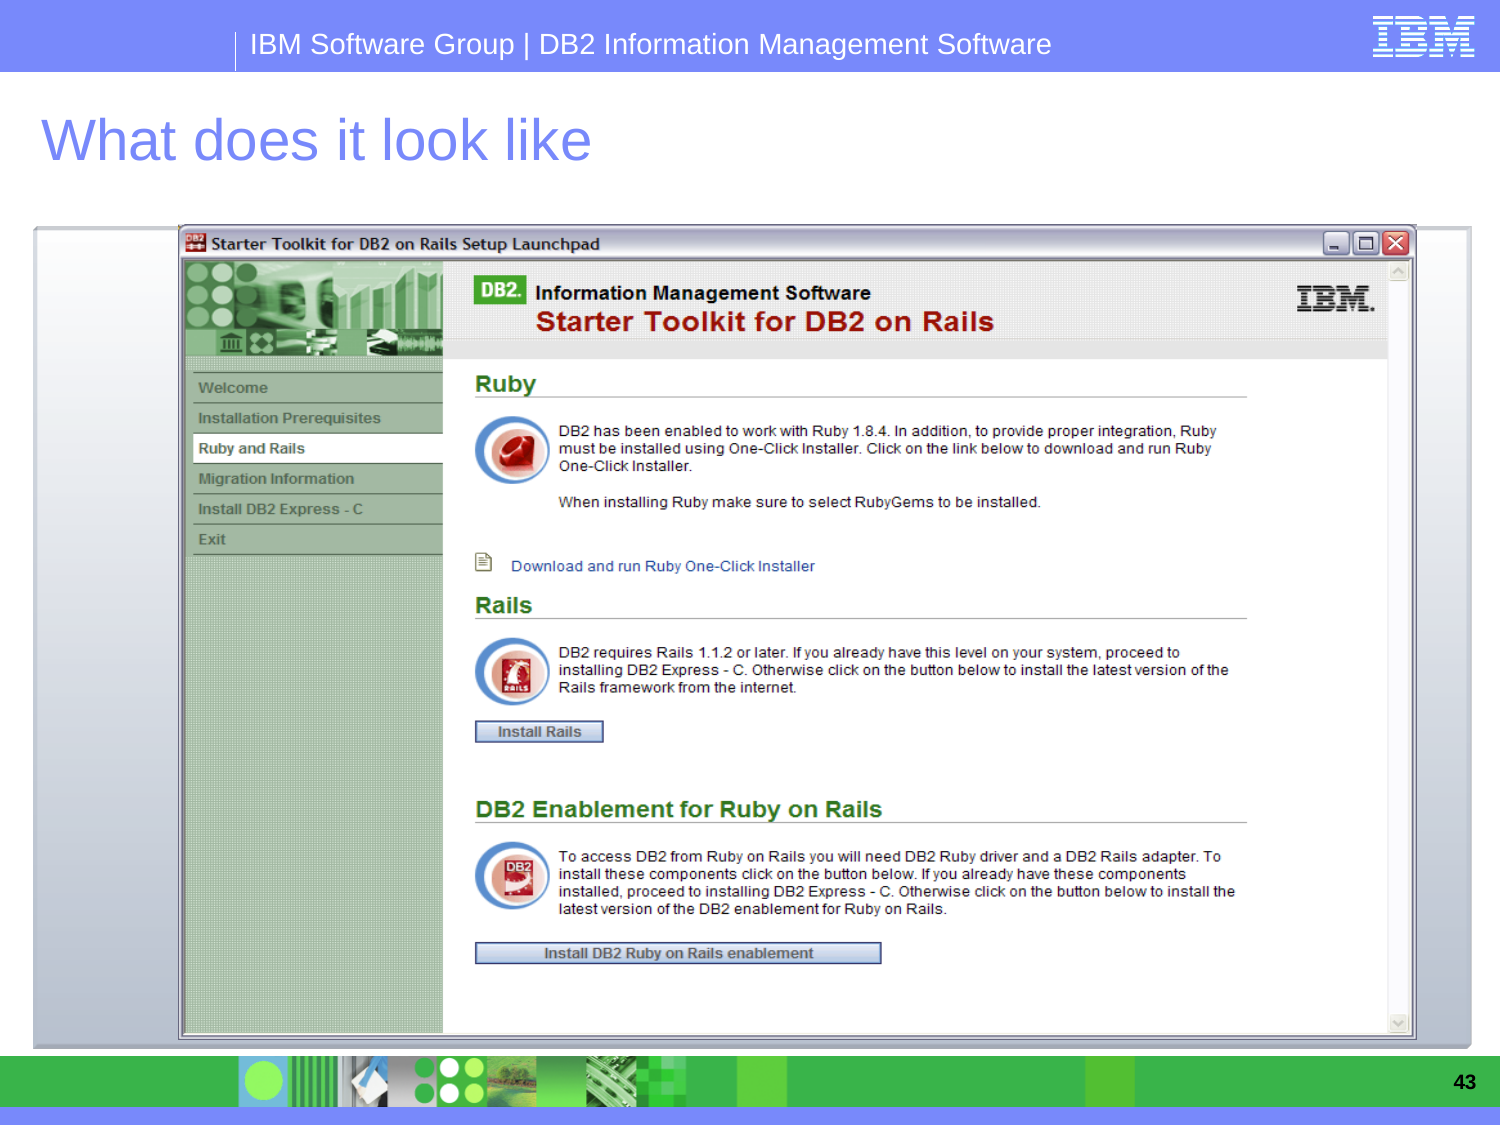

# What does it look like
43